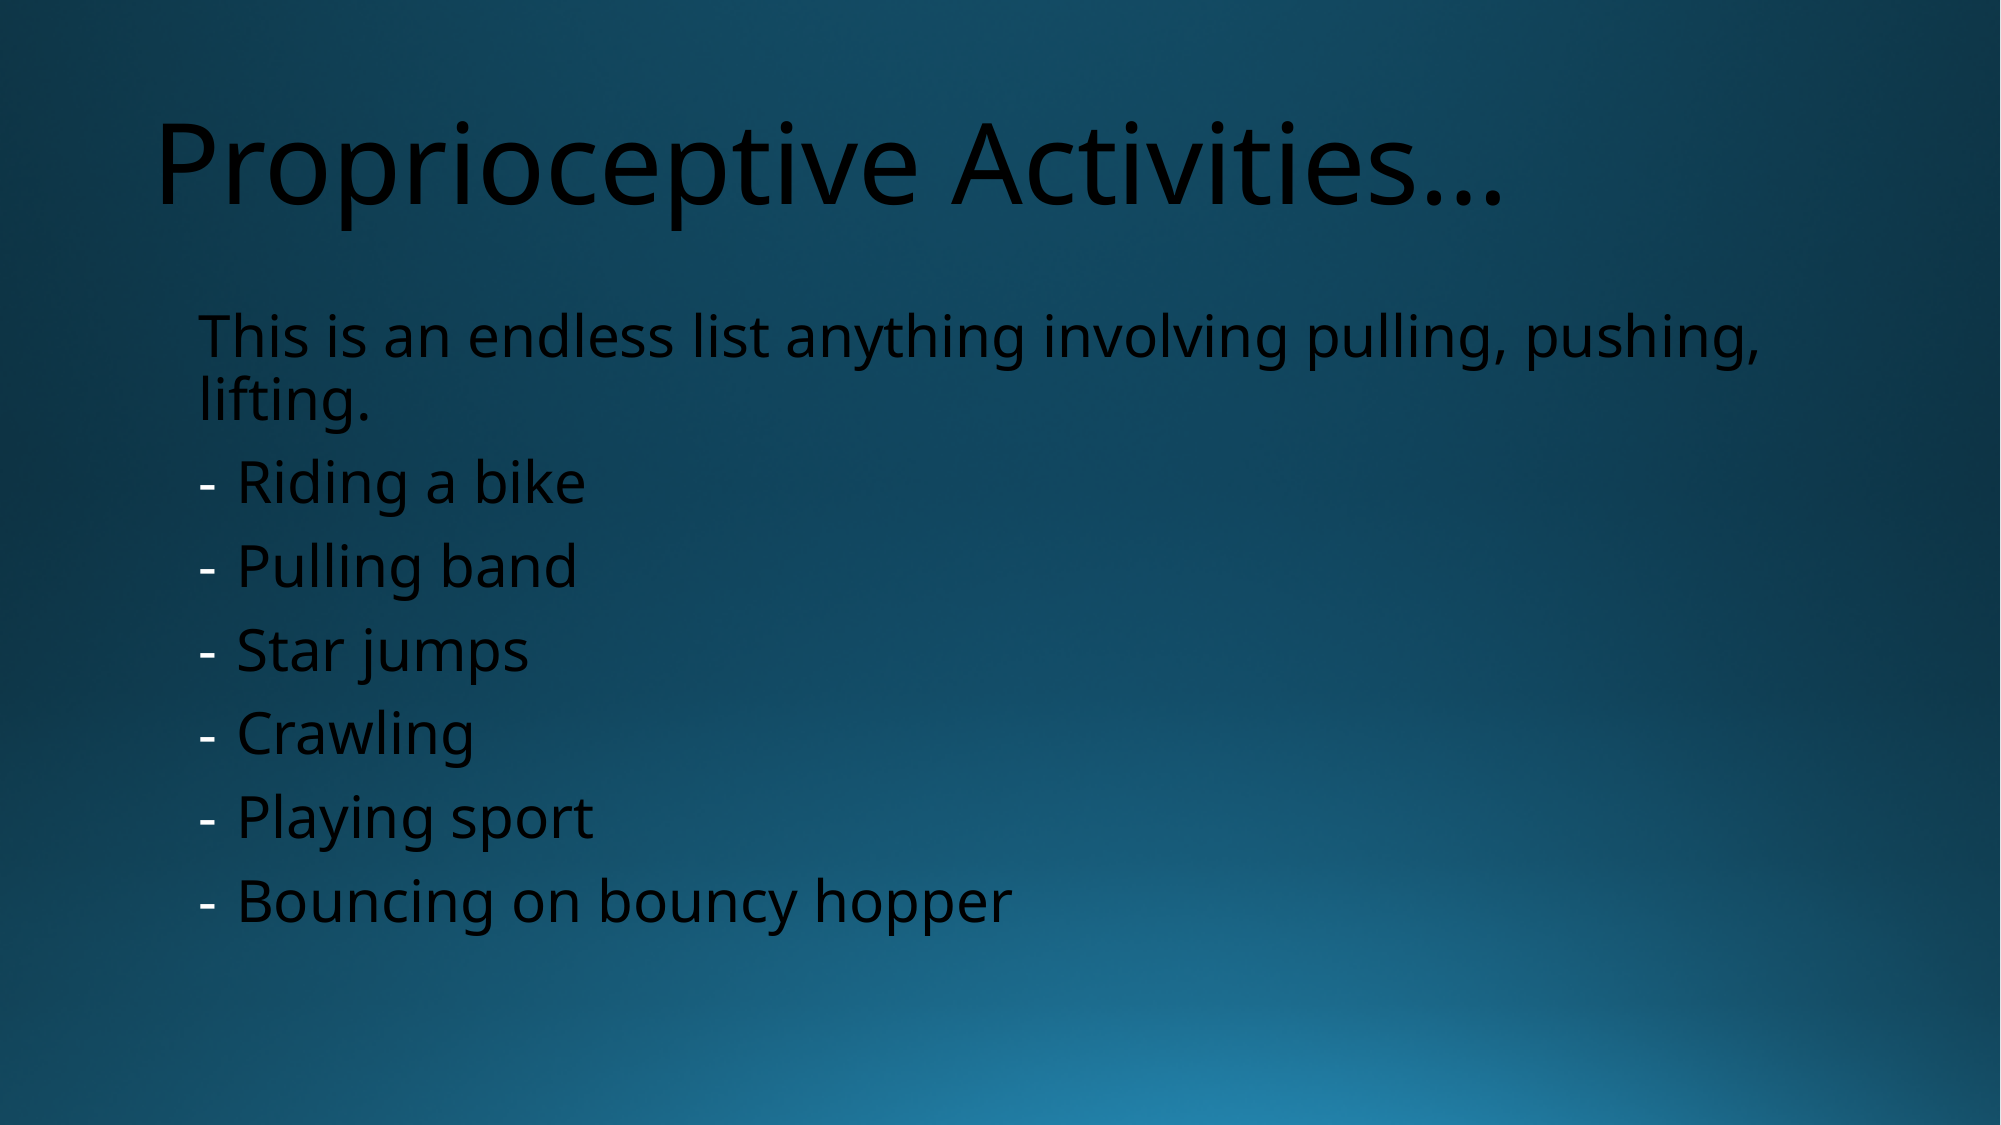

# Proprioceptive Activities…
This is an endless list anything involving pulling, pushing, lifting.
Riding a bike
Pulling band
Star jumps
Crawling
Playing sport
Bouncing on bouncy hopper